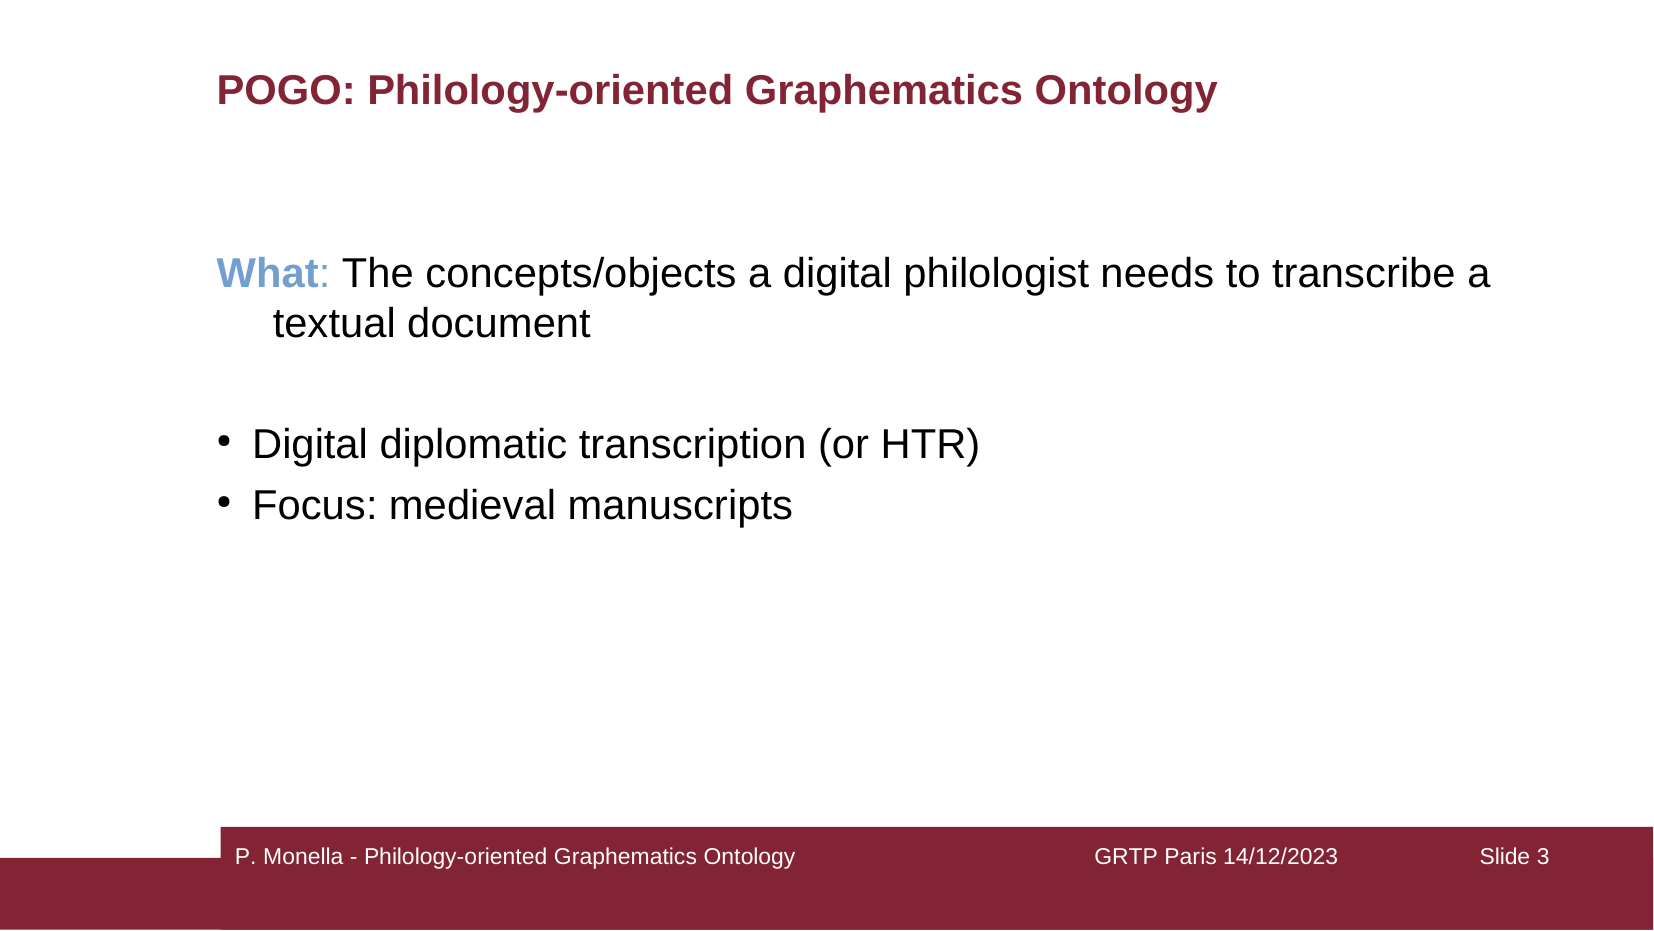

# POGO: Philology-oriented Graphematics Ontology
What: The concepts/objects a digital philologist needs to transcribe a textual document
Digital diplomatic transcription (or HTR)
Focus: medieval manuscripts
P. Monella - Philology-oriented Graphematics Ontology
3